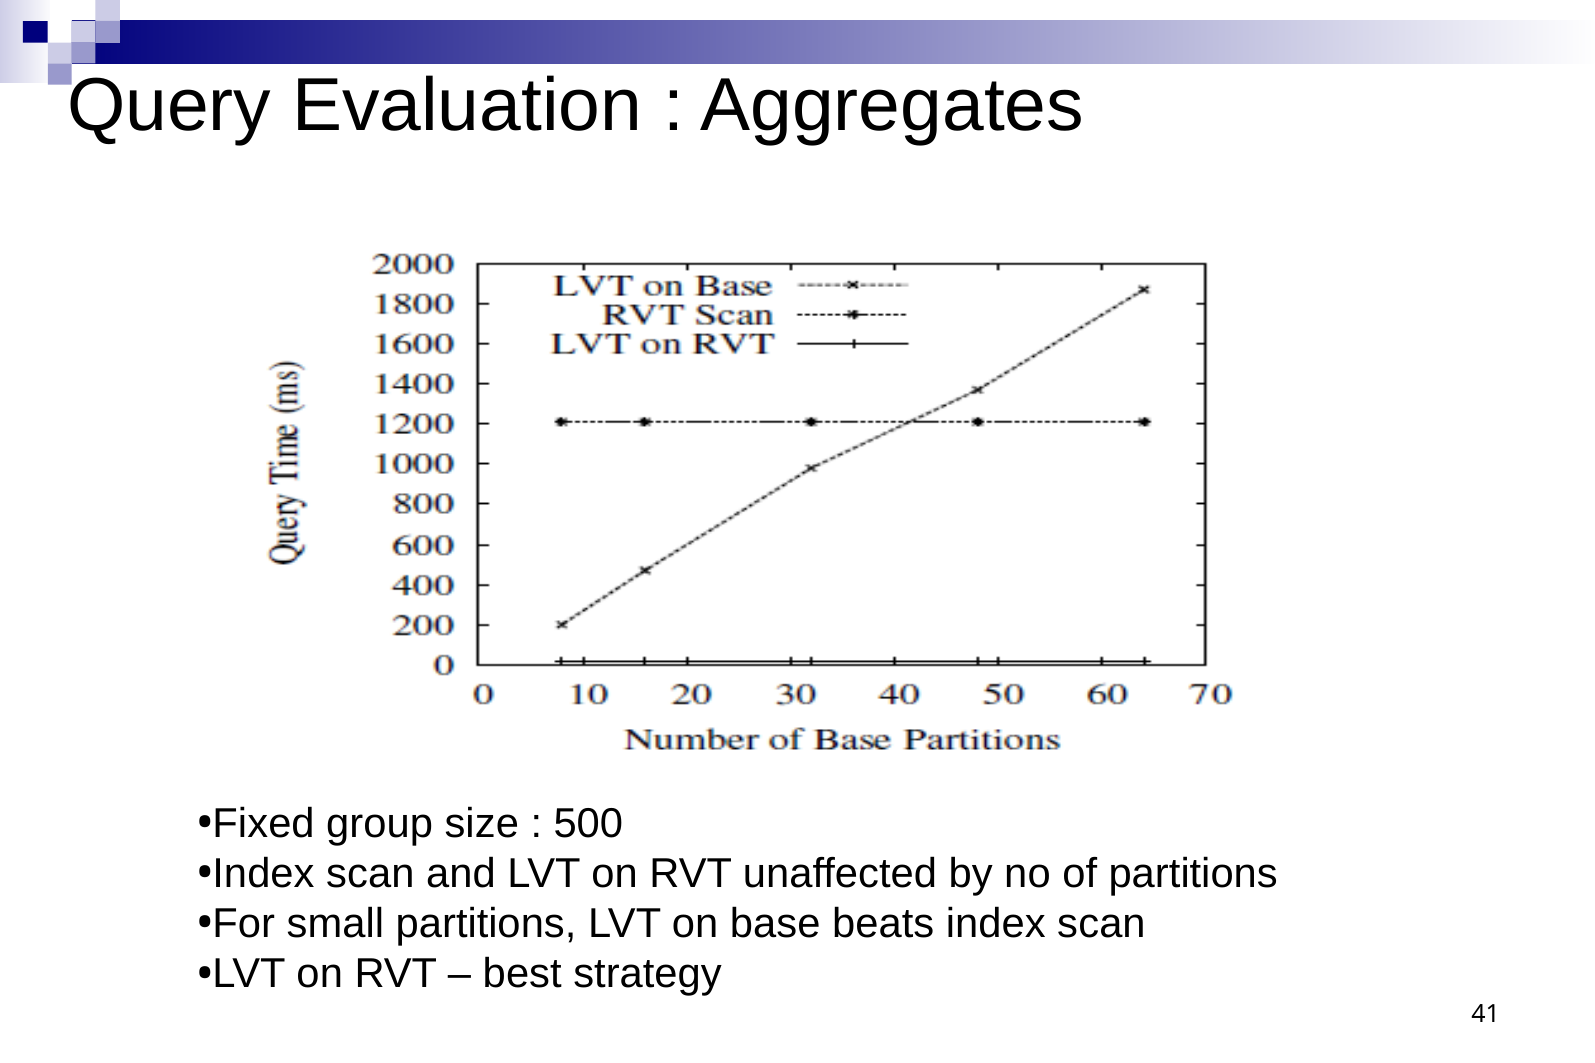

# Query Evaluation : Aggregates
Fixed group size : 500
Index scan and LVT on RVT unaffected by no of partitions
For small partitions, LVT on base beats index scan
LVT on RVT – best strategy
41